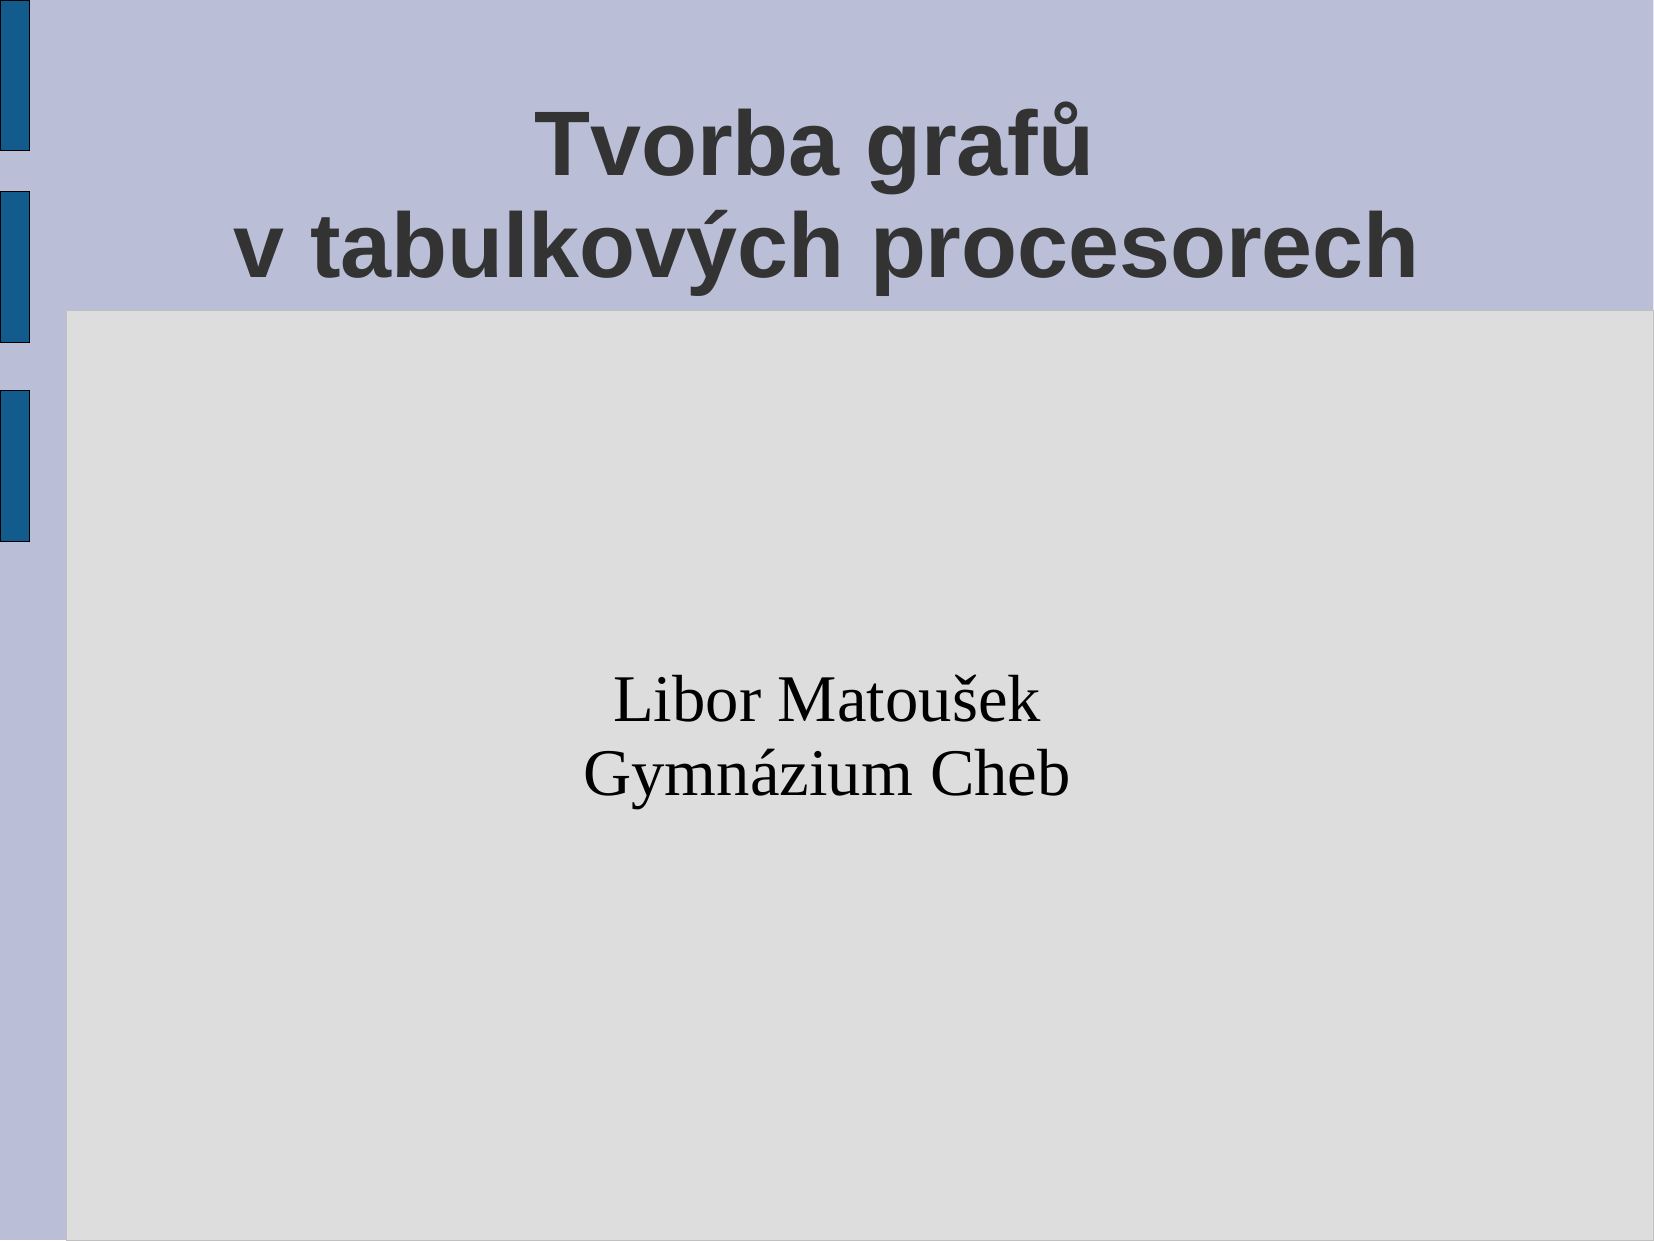

# Tvorba grafů v tabulkových procesorech
Libor Matoušek
Gymnázium Cheb